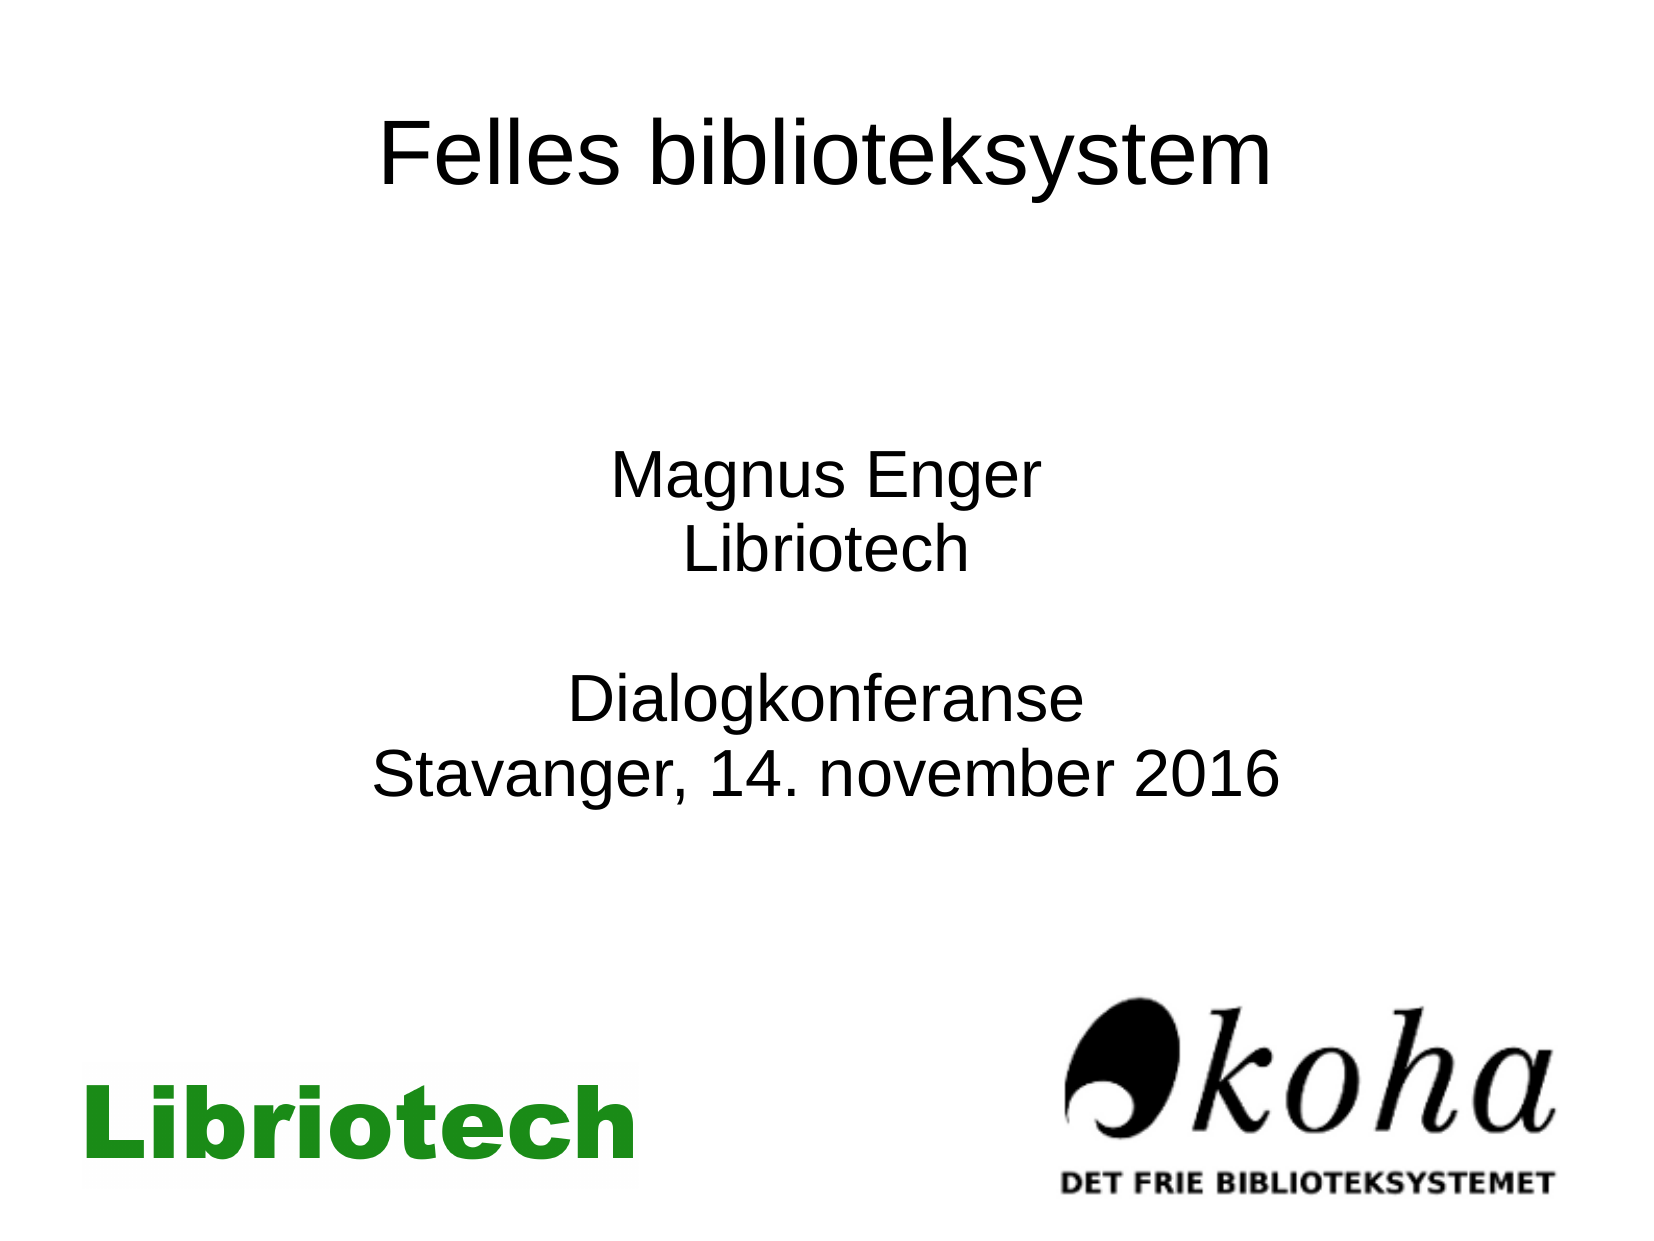

# Felles biblioteksystem
Magnus Enger
Libriotech
Dialogkonferanse
Stavanger, 14. november 2016